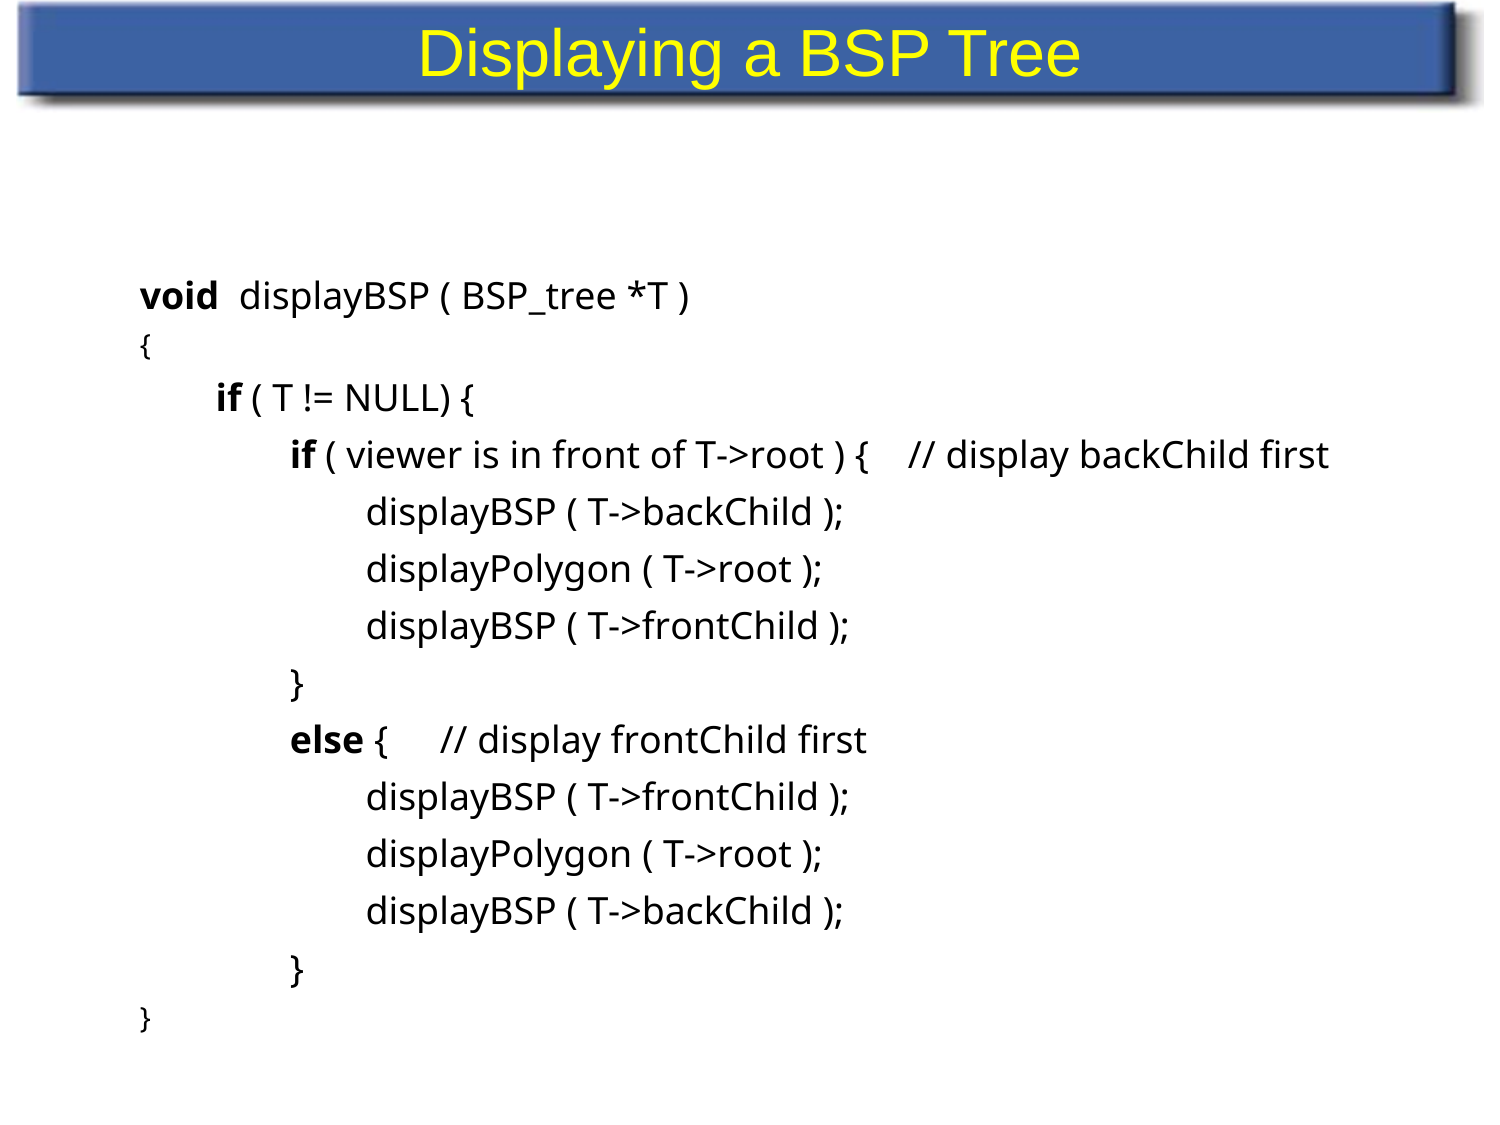

# Displaying a BSP Tree
void displayBSP ( BSP_tree *T )
{
	if ( T != NULL) {
		if ( viewer is in front of T->root ) { // display backChild first
			displayBSP ( T->backChild );
			displayPolygon ( T->root );
			displayBSP ( T->frontChild );
		}
		else {	// display frontChild first
			displayBSP ( T->frontChild );
			displayPolygon ( T->root );
			displayBSP ( T->backChild );
		}
}